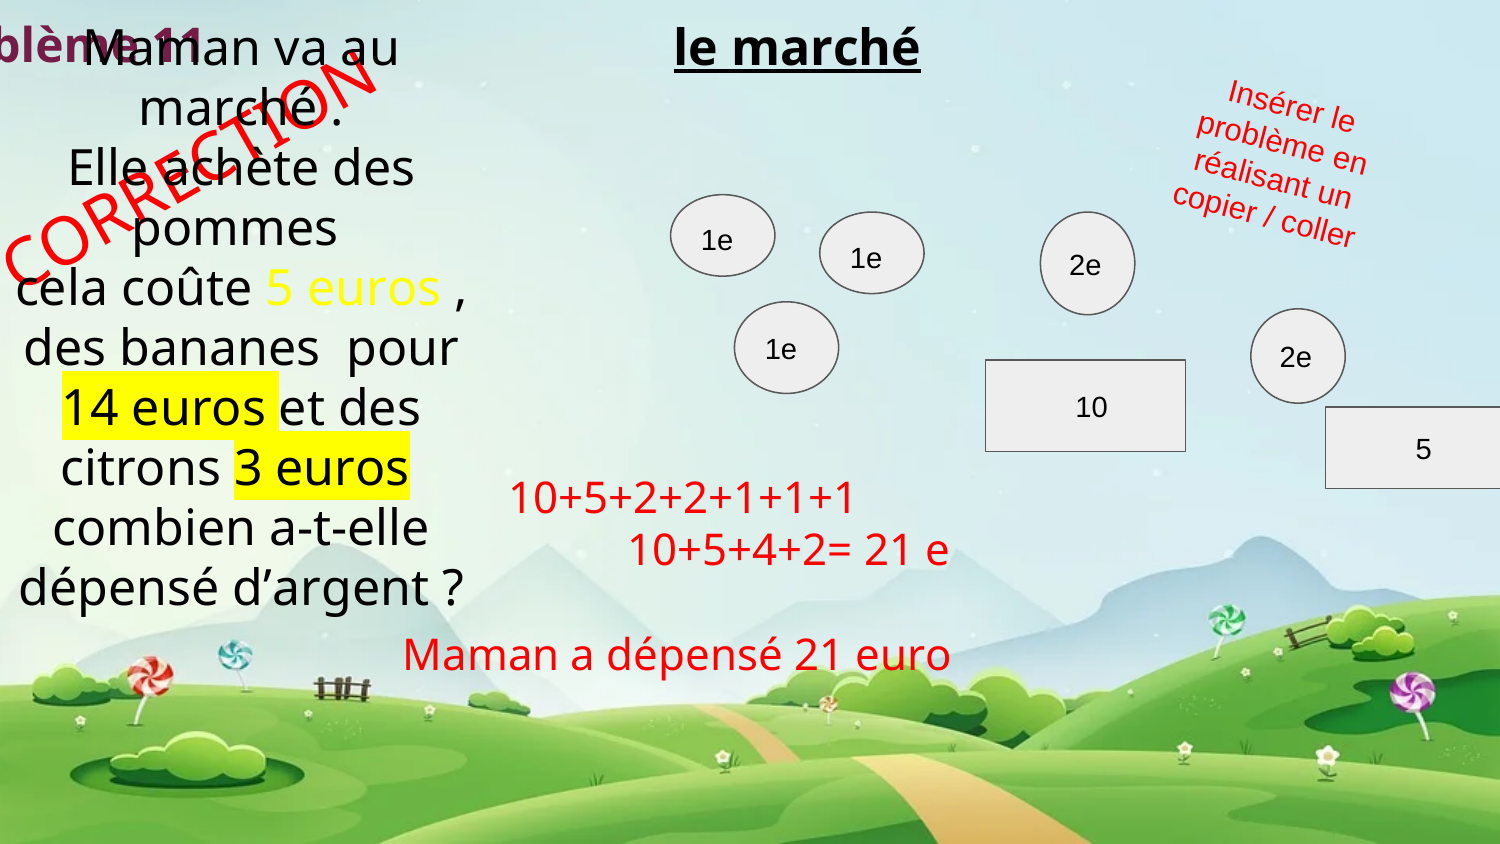

Maman va au marché .
Elle achète des pommes
cela coûte 5 euros , des bananes pour 14 euros et des citrons 3 euros
combien a-t-elle dépensé d’argent ?
Problème 11
					le marché
Insérer le problème en réalisant un copier / coller
CORRECTION
1e
1e
2e
1e
2e
10
	5
10+5+2+2+1+1+1
			10+5+4+2= 21 e
Maman a dépensé 21 euro